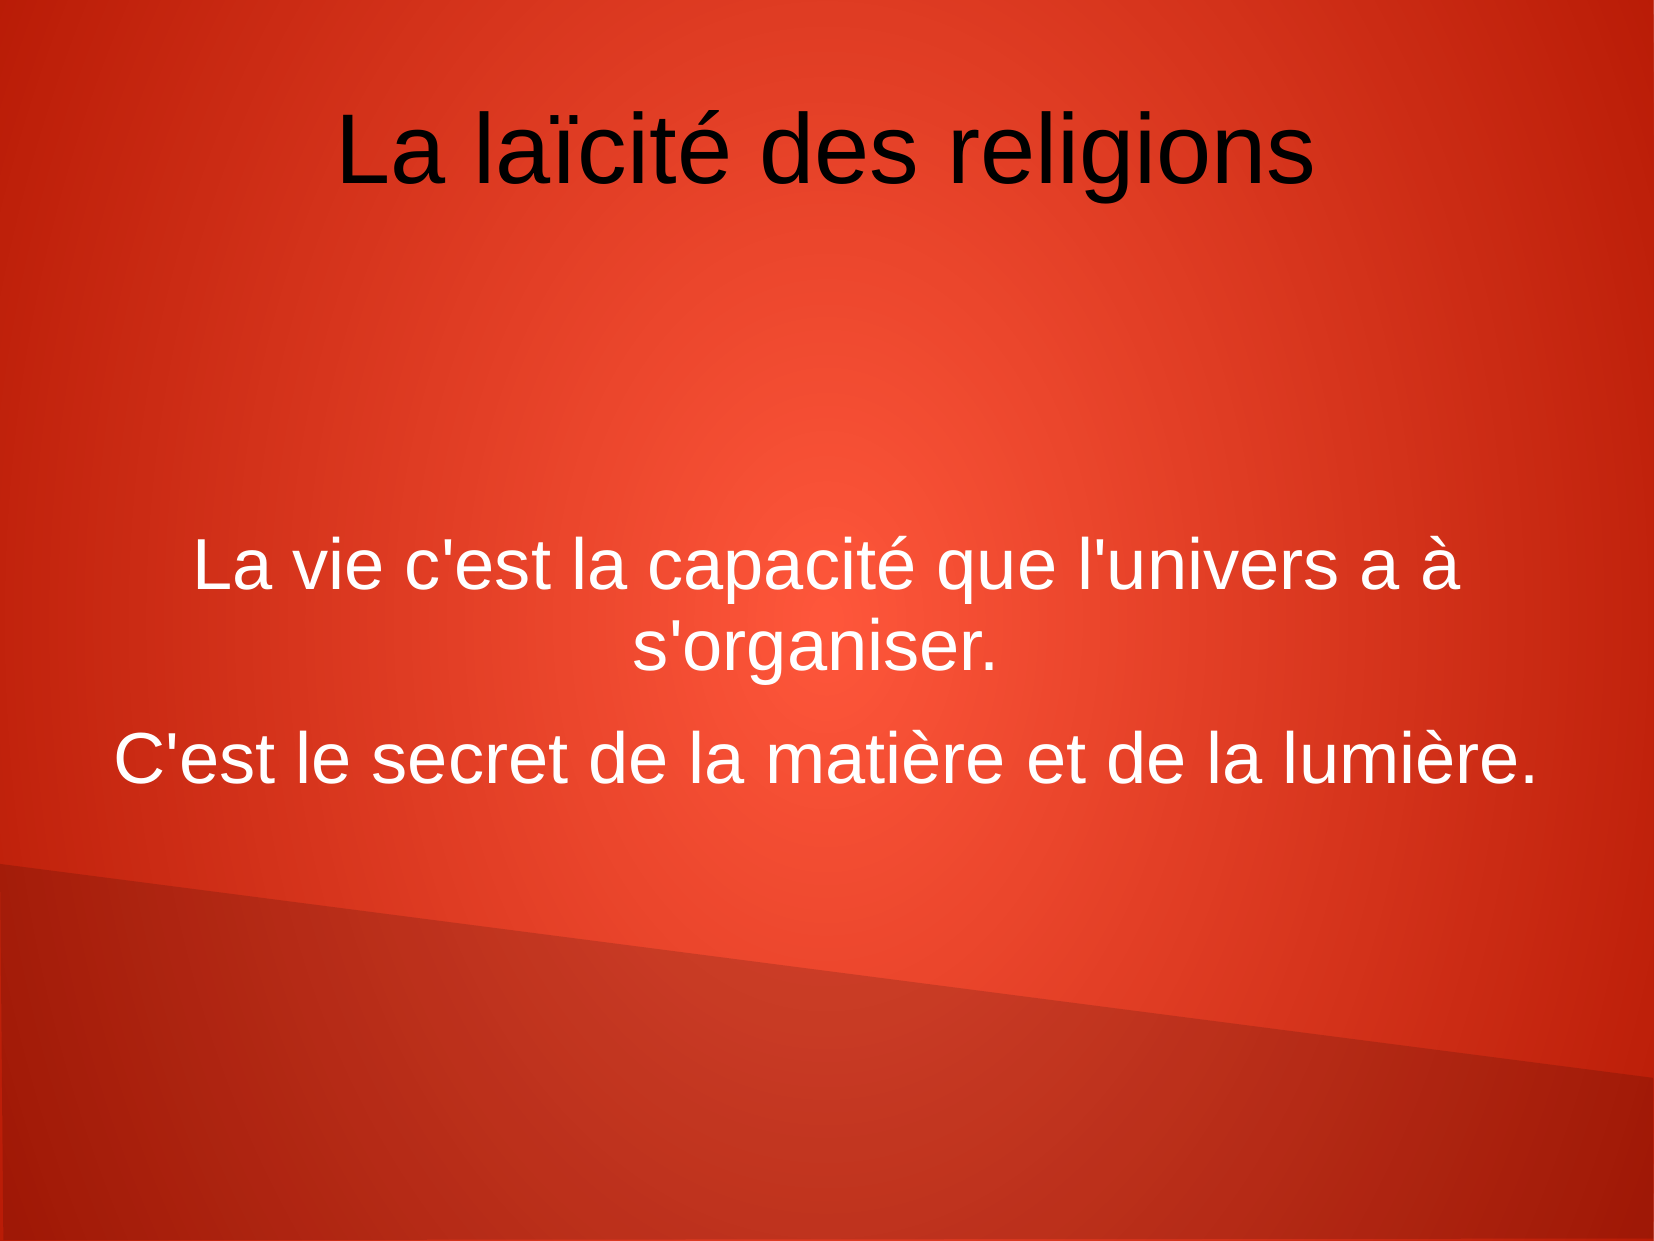

# La laïcité des religions
La vie c'est la capacité que l'univers a à s'organiser.
C'est le secret de la matière et de la lumière.